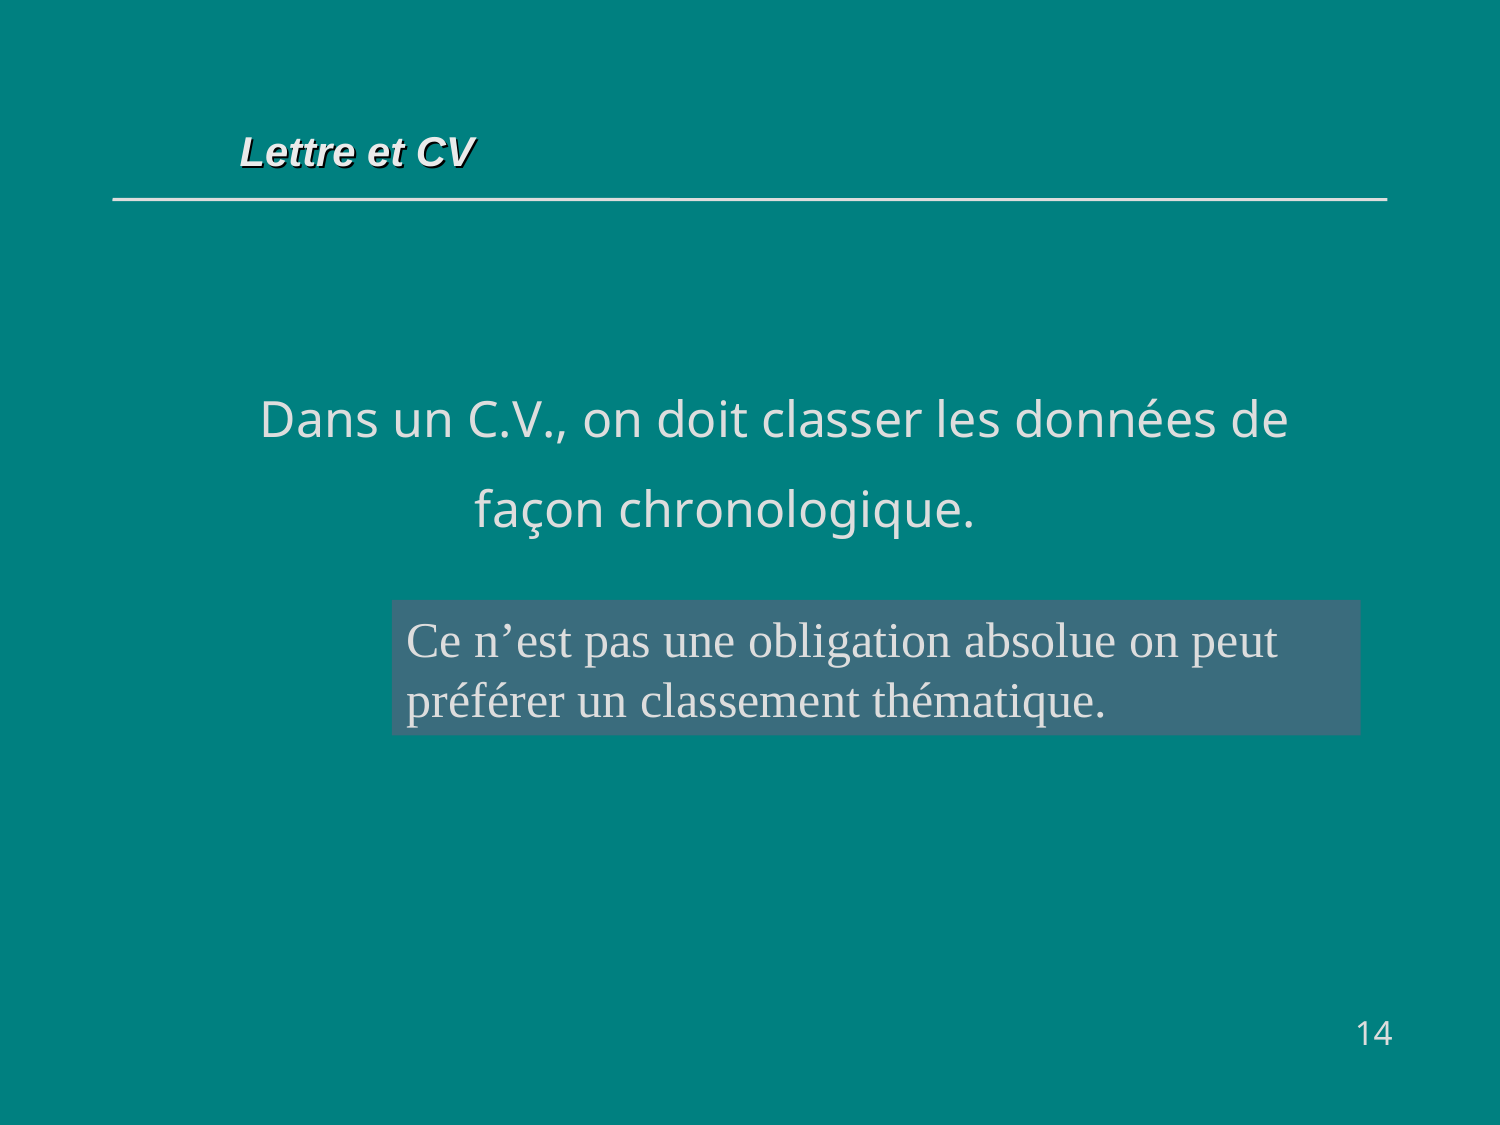

Lettre et CV
Dans un C.V., on doit classer les données de façon chronologique.
V / F
Ce n’est pas une obligation absolue on peut préférer un classement thématique.
14